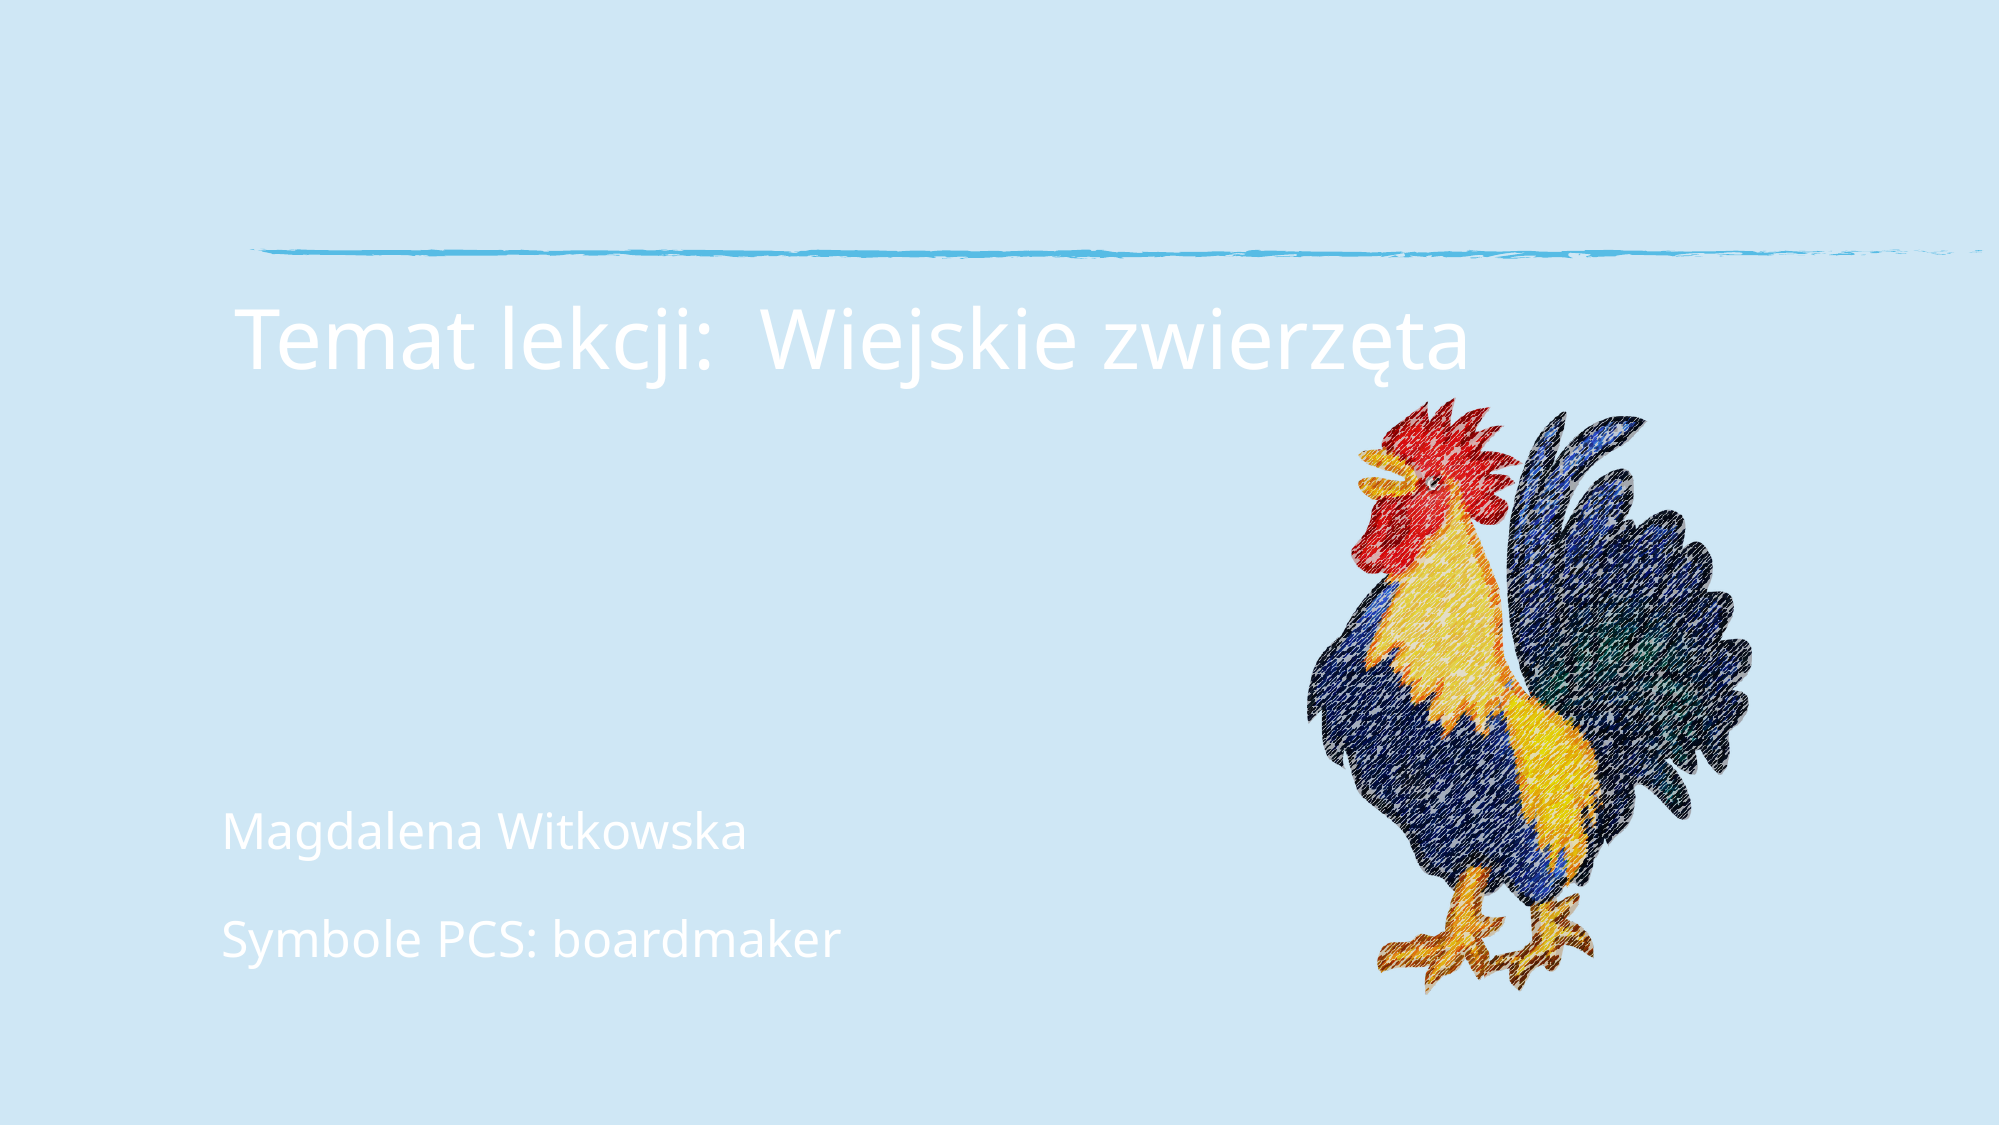

#
Temat lekcji: Wiejskie zwierzęta
Magdalena Witkowska
Symbole PCS: boardmaker